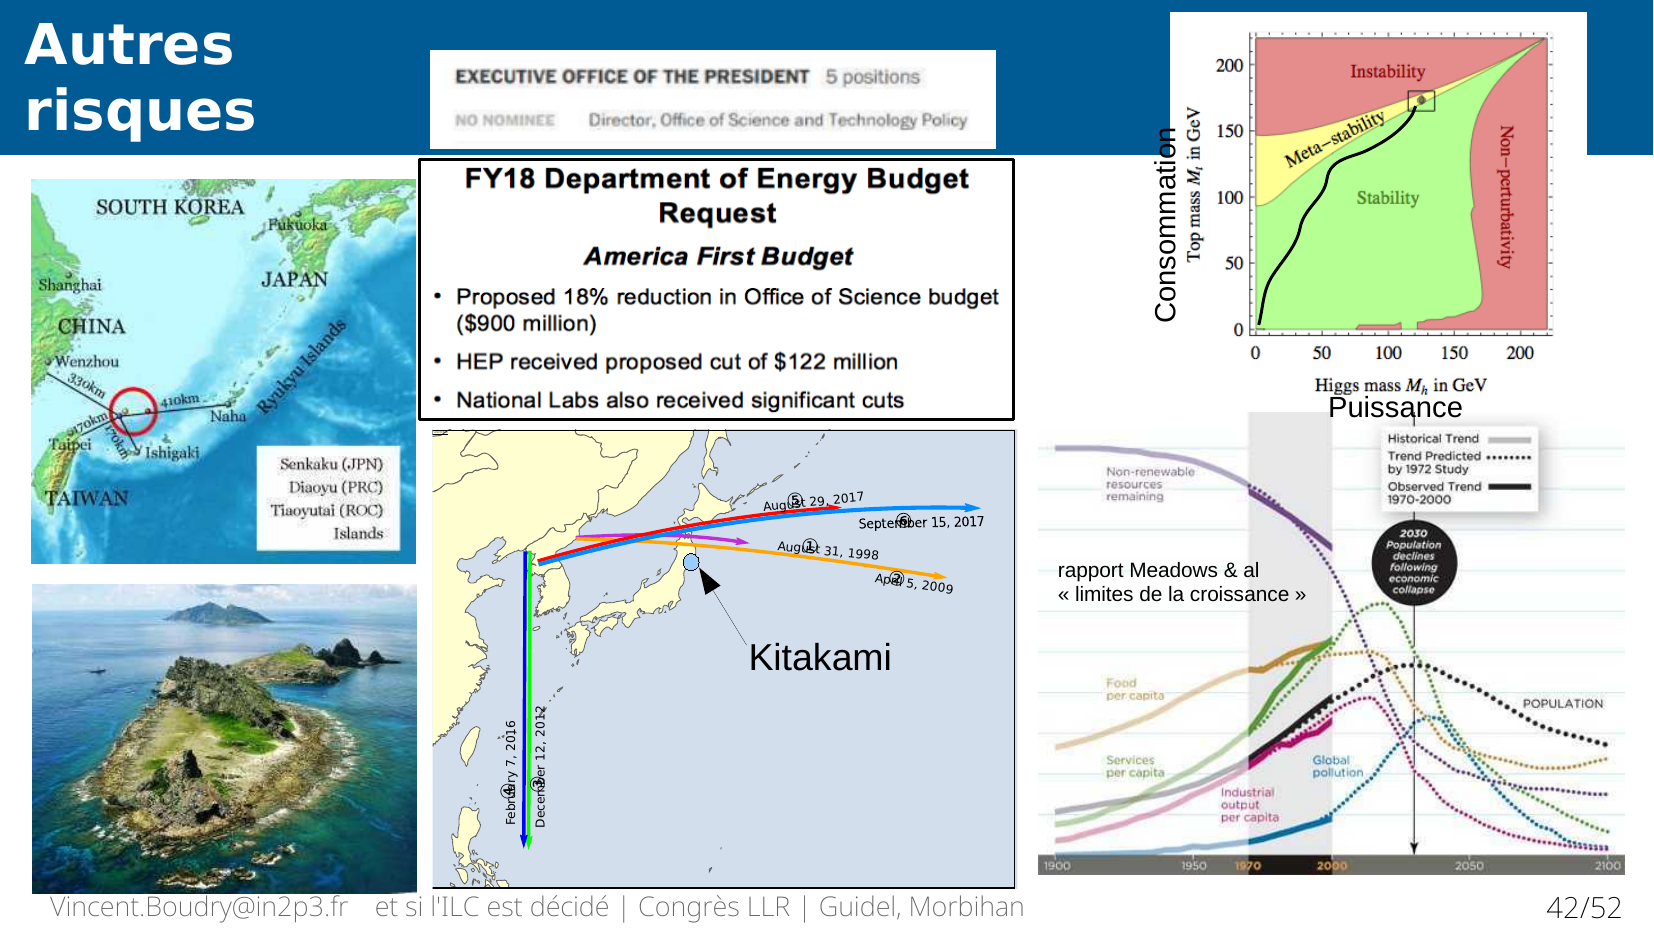

# Autres risques
Consommation
Puissance
rapport Meadows & al
« limites de la croissance »
Kitakami
et si l'ILC est décidé | Congrès LLR | Guidel, Morbihan
42